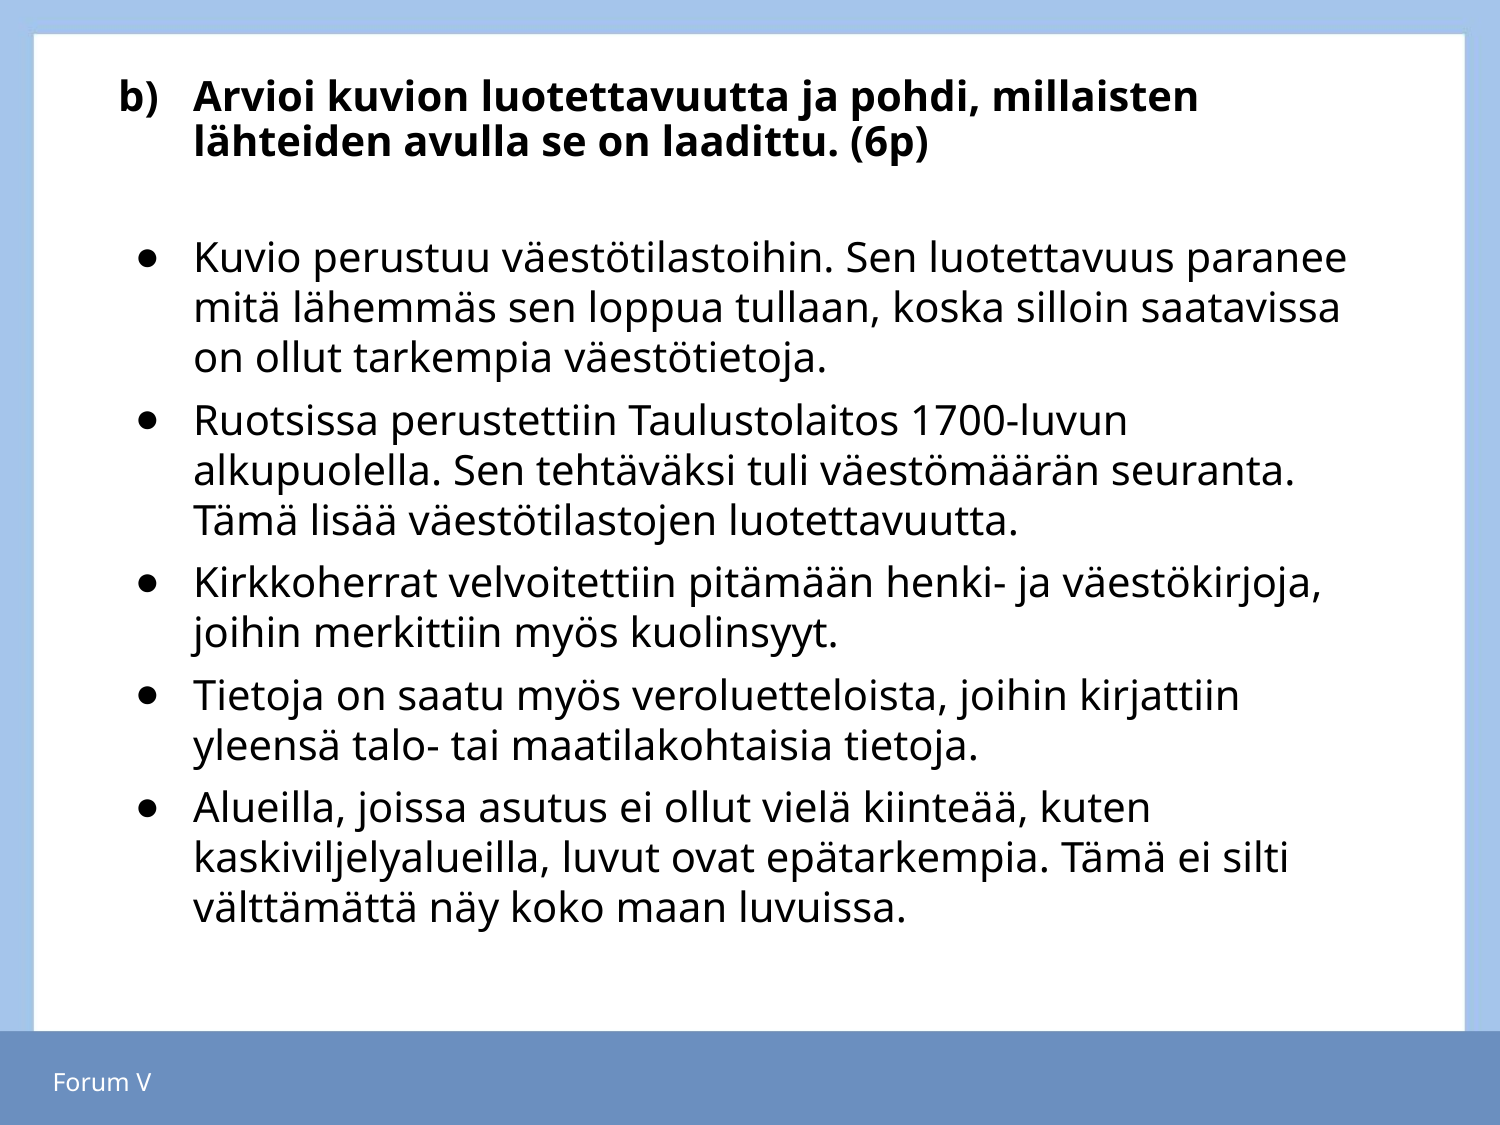

# Arvioi kuvion luotettavuutta ja pohdi, millaisten lähteiden avulla se on laadittu. (6p)
Kuvio perustuu väestötilastoihin. Sen luotettavuus paranee mitä lähemmäs sen loppua tullaan, koska silloin saatavissa on ollut tarkempia väestötietoja.
Ruotsissa perustettiin Taulustolaitos 1700-luvun alkupuolella. Sen tehtäväksi tuli väestömäärän seuranta. Tämä lisää väestötilastojen luotettavuutta.
Kirkkoherrat velvoitettiin pitämään henki- ja väestökirjoja, joihin merkittiin myös kuolinsyyt.
Tietoja on saatu myös veroluetteloista, joihin kirjattiin yleensä talo- tai maatilakohtaisia tietoja.
Alueilla, joissa asutus ei ollut vielä kiinteää, kuten kaskiviljelyalueilla, luvut ovat epätarkempia. Tämä ei silti välttämättä näy koko maan luvuissa.